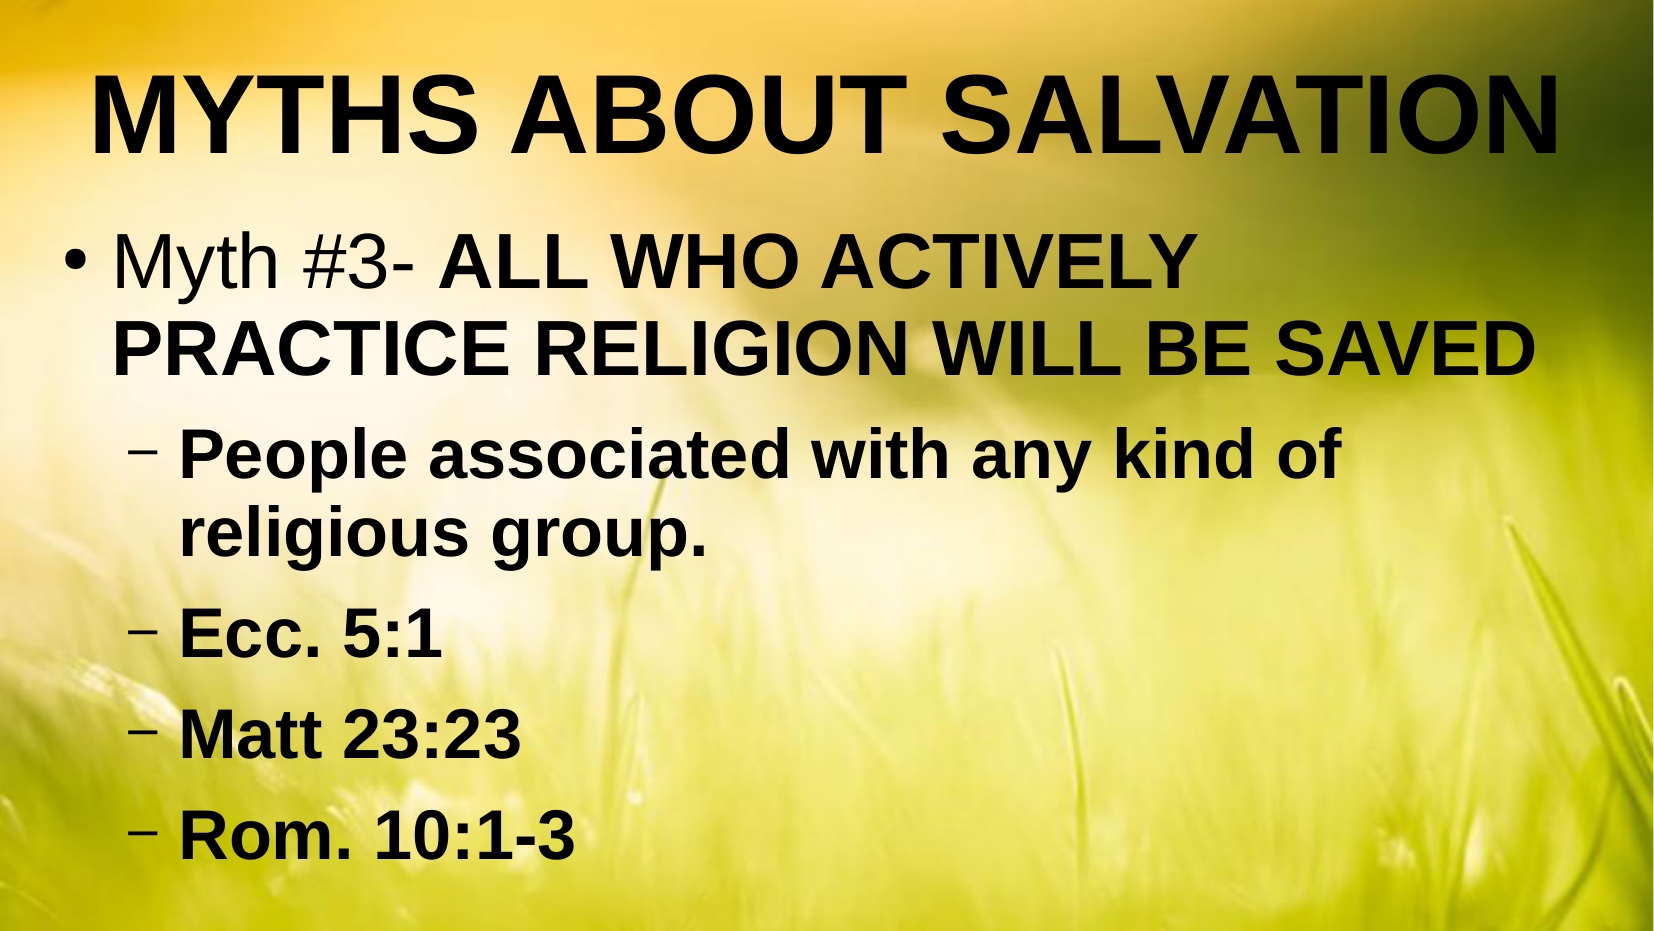

# MYTHS ABOUT SALVATION
Myth #3- ALL WHO ACTIVELY PRACTICE RELIGION WILL BE SAVED
People associated with any kind of religious group.
Ecc. 5:1
Matt 23:23
Rom. 10:1-3